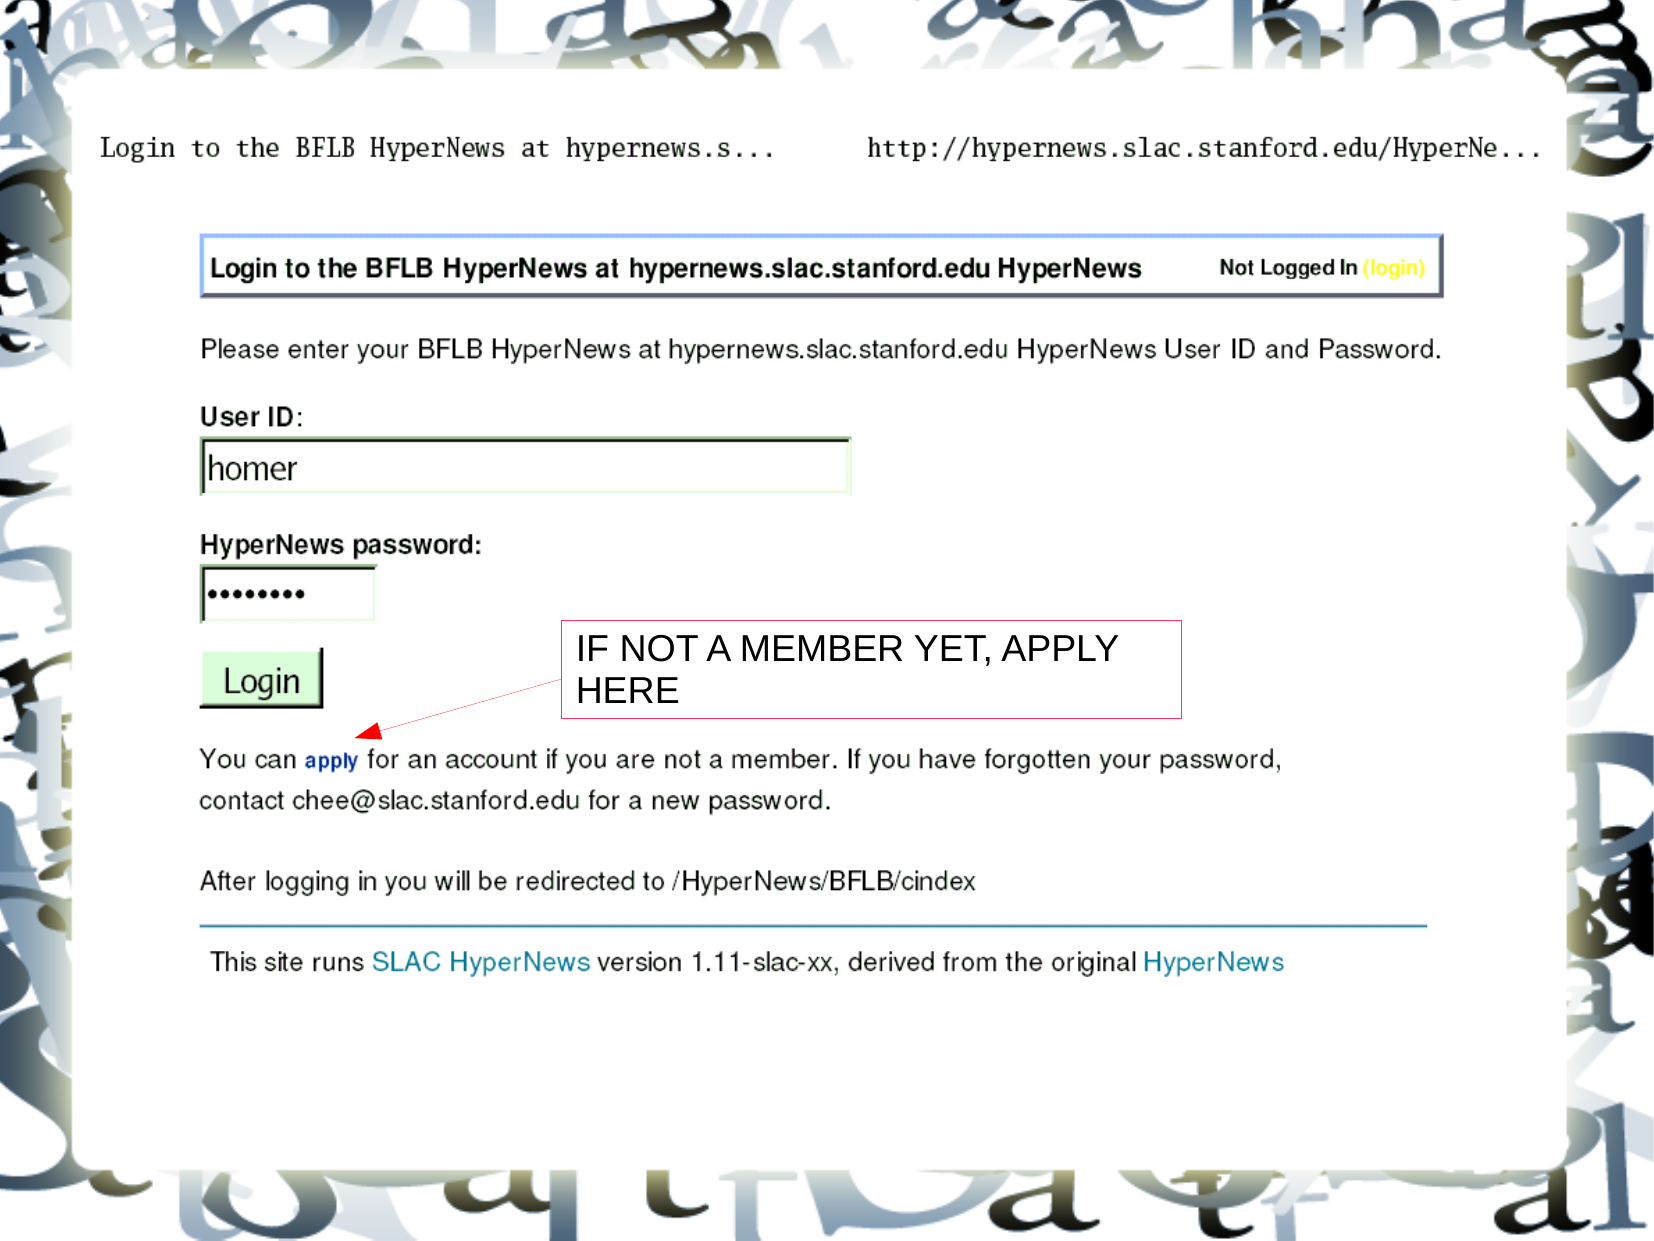

#
IF NOT A MEMBER YET, APPLY
HERE
9